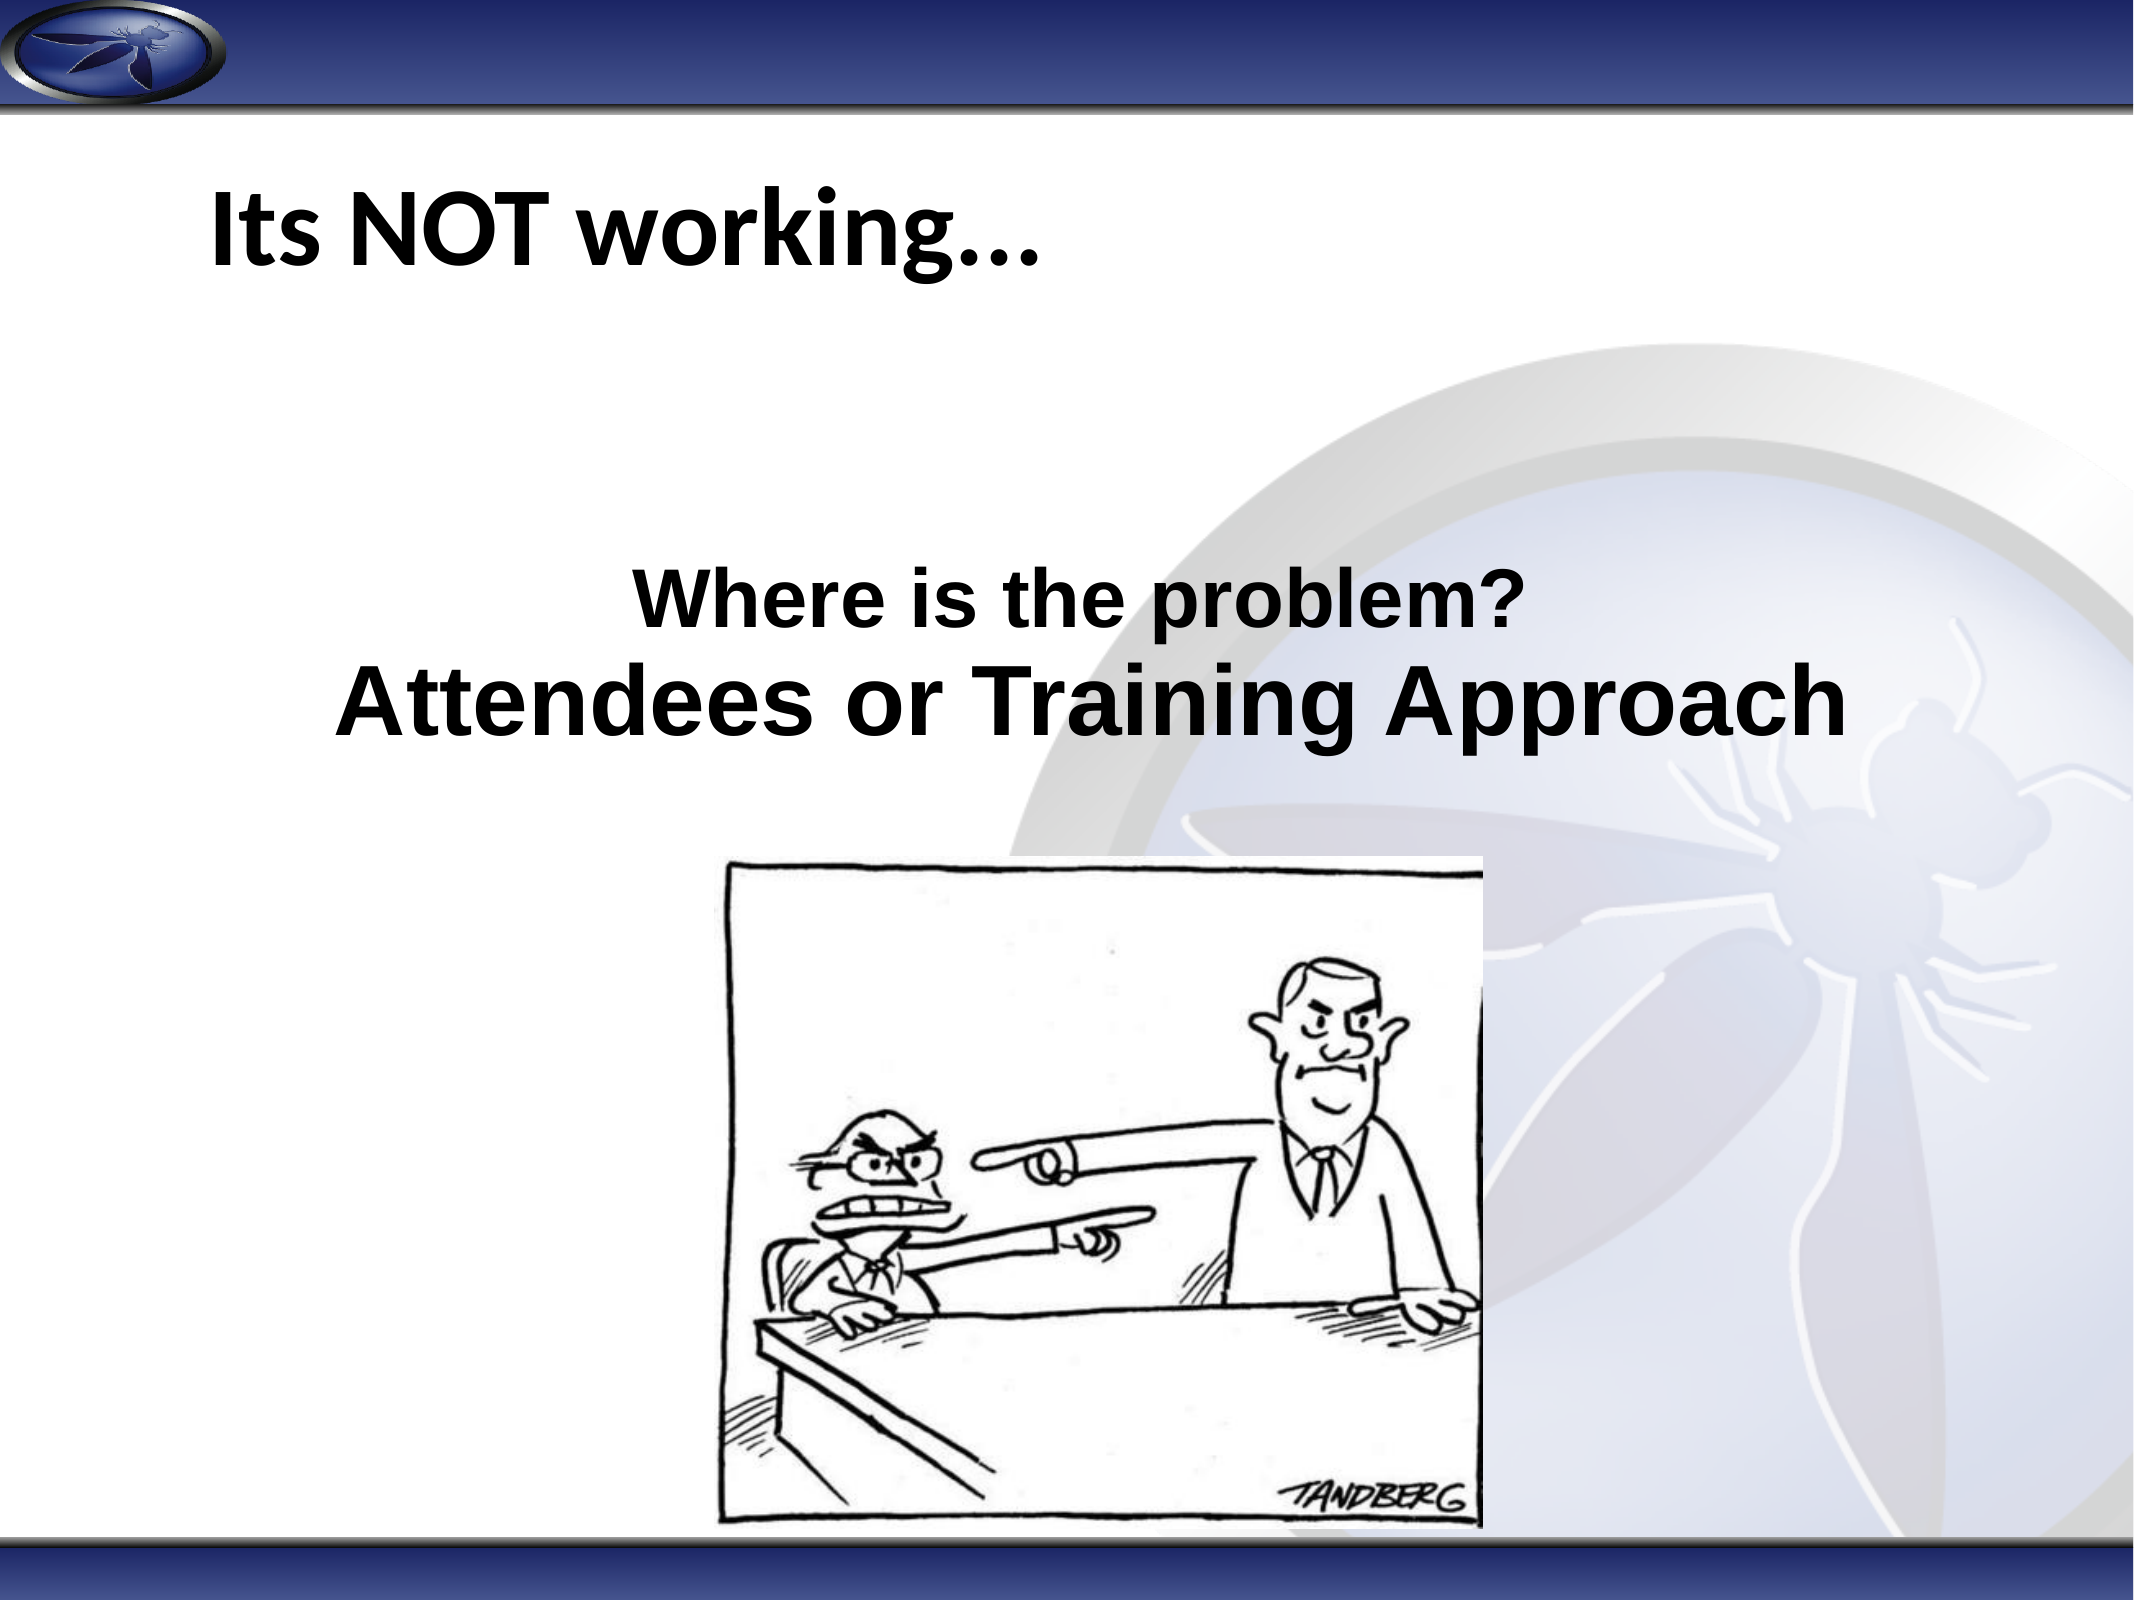

# Its NOT working...
Where is the problem?
Attendees or Training Approach